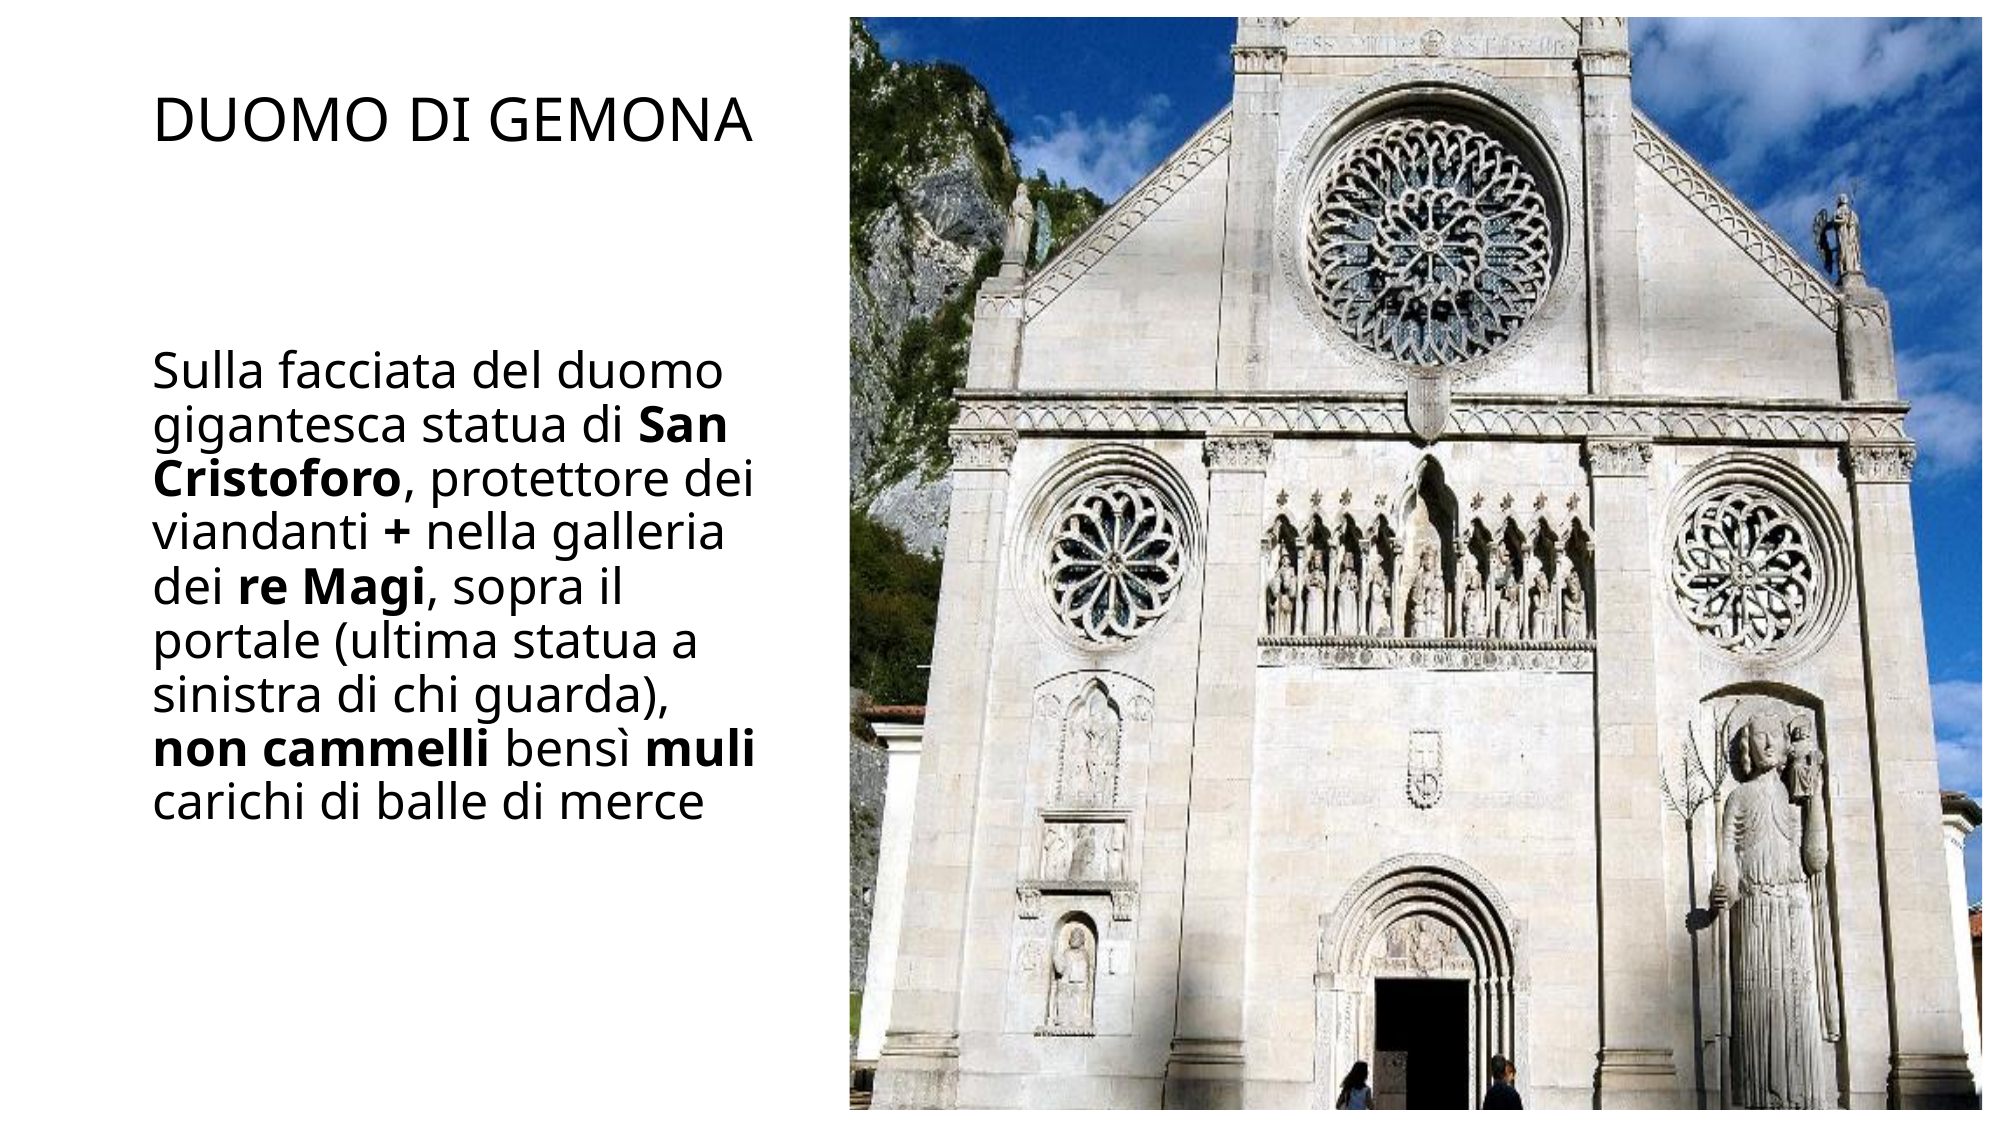

# DUOMO DI GEMONA
Sulla facciata del duomo gigantesca statua di San Cristoforo, protettore dei viandanti + nella galleria dei re Magi, sopra il portale (ultima statua a sinistra di chi guarda), non cammelli bensì muli carichi di balle di merce